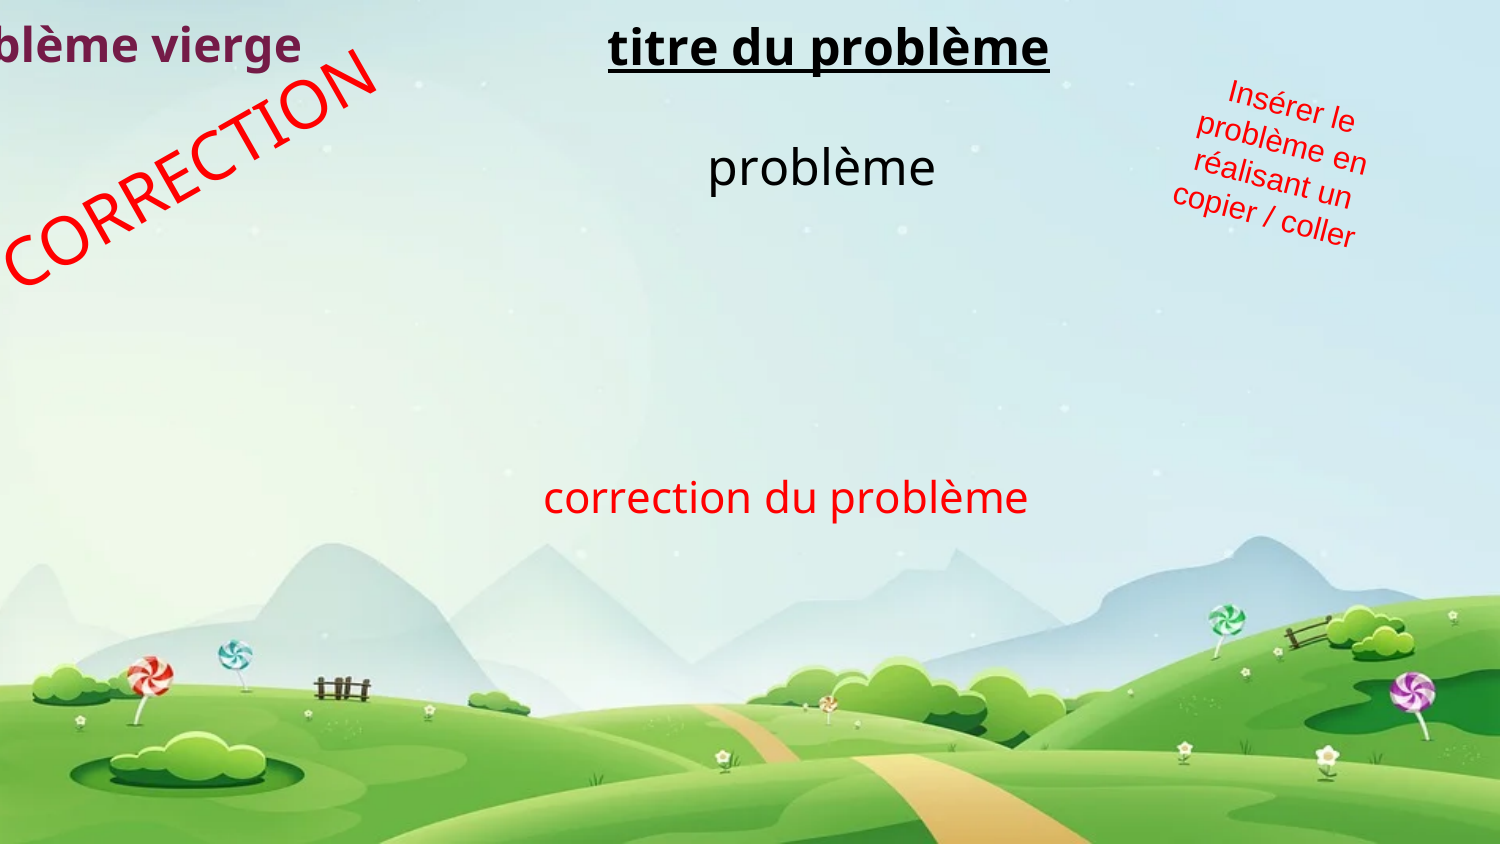

Problème vierge
titre du problème
problème
Insérer le problème en réalisant un copier / coller
CORRECTION
correction du problème